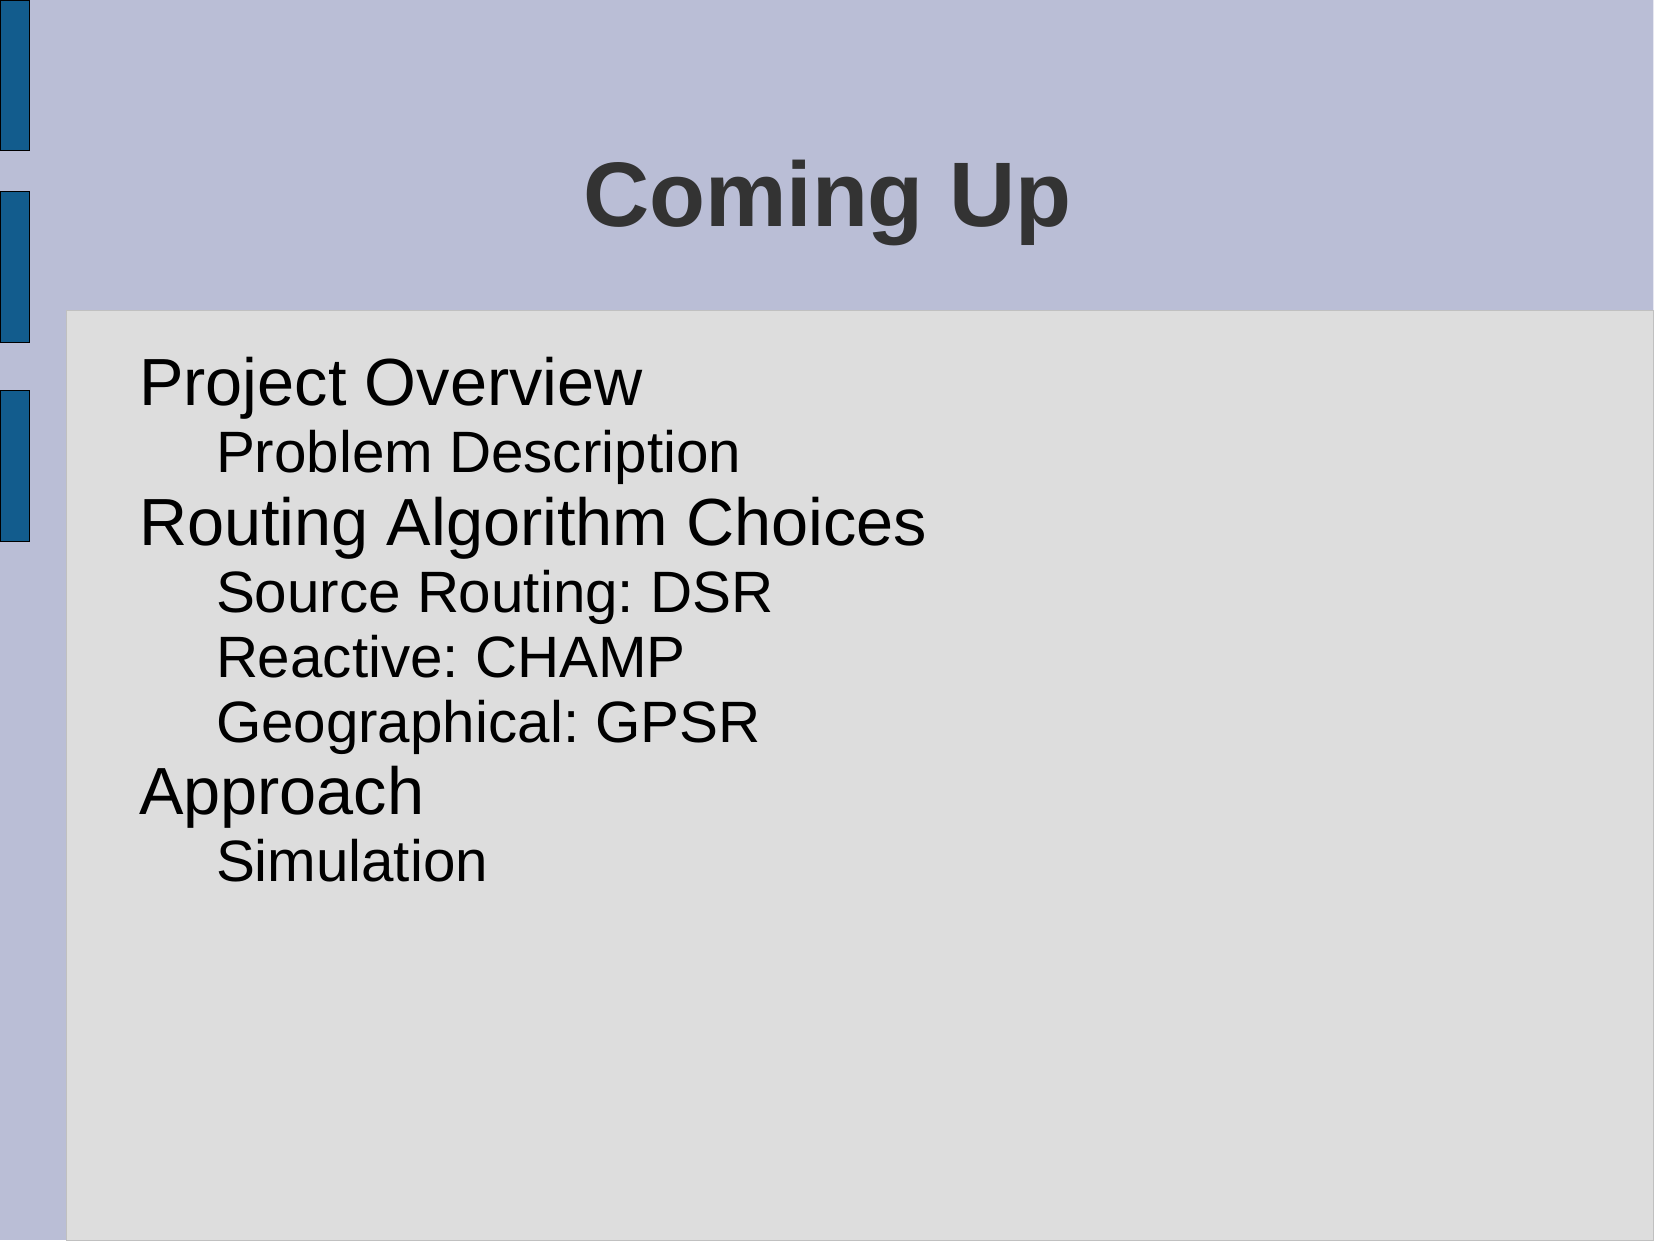

# Coming Up
Project Overview
Problem Description
Routing Algorithm Choices
Source Routing: DSR
Reactive: CHAMP
Geographical: GPSR
Approach
Simulation